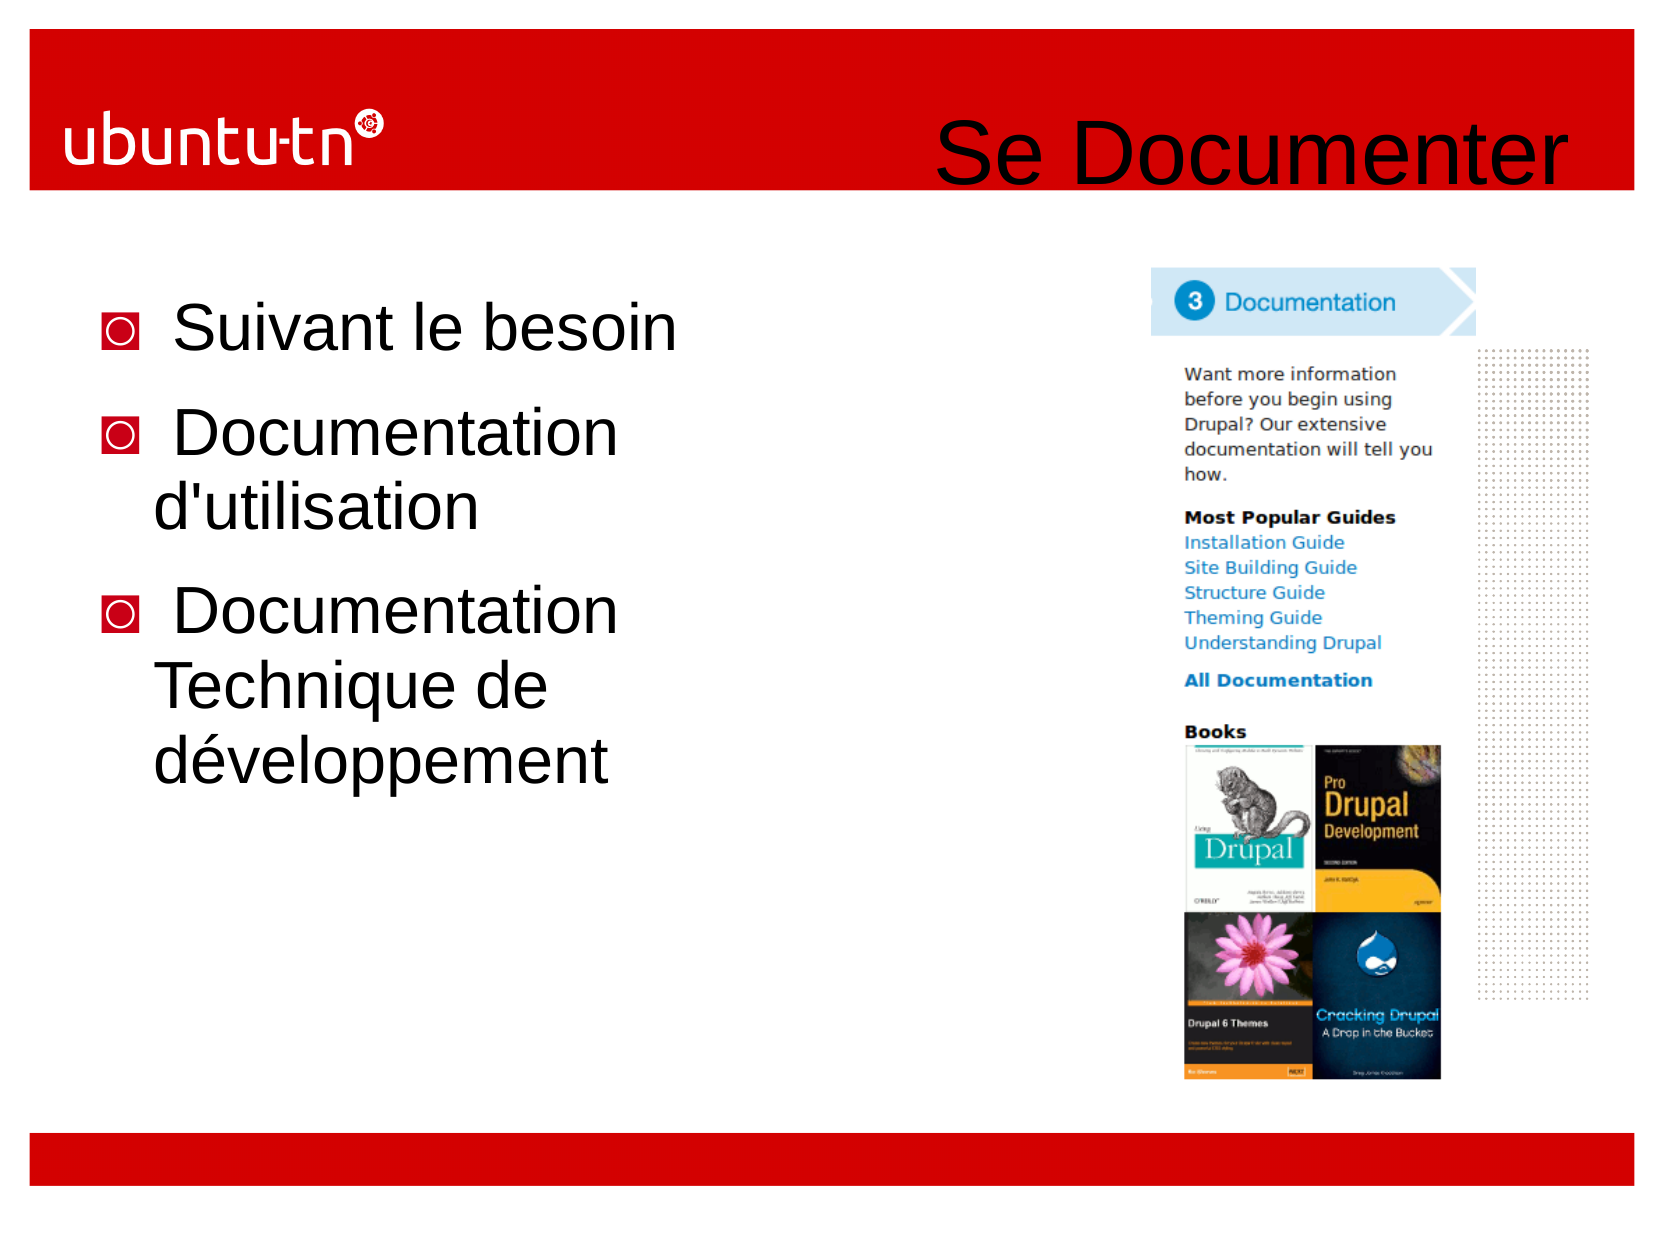

# Se Documenter
 Suivant le besoin
 Documentation d'utilisation
 Documentation Technique de développement